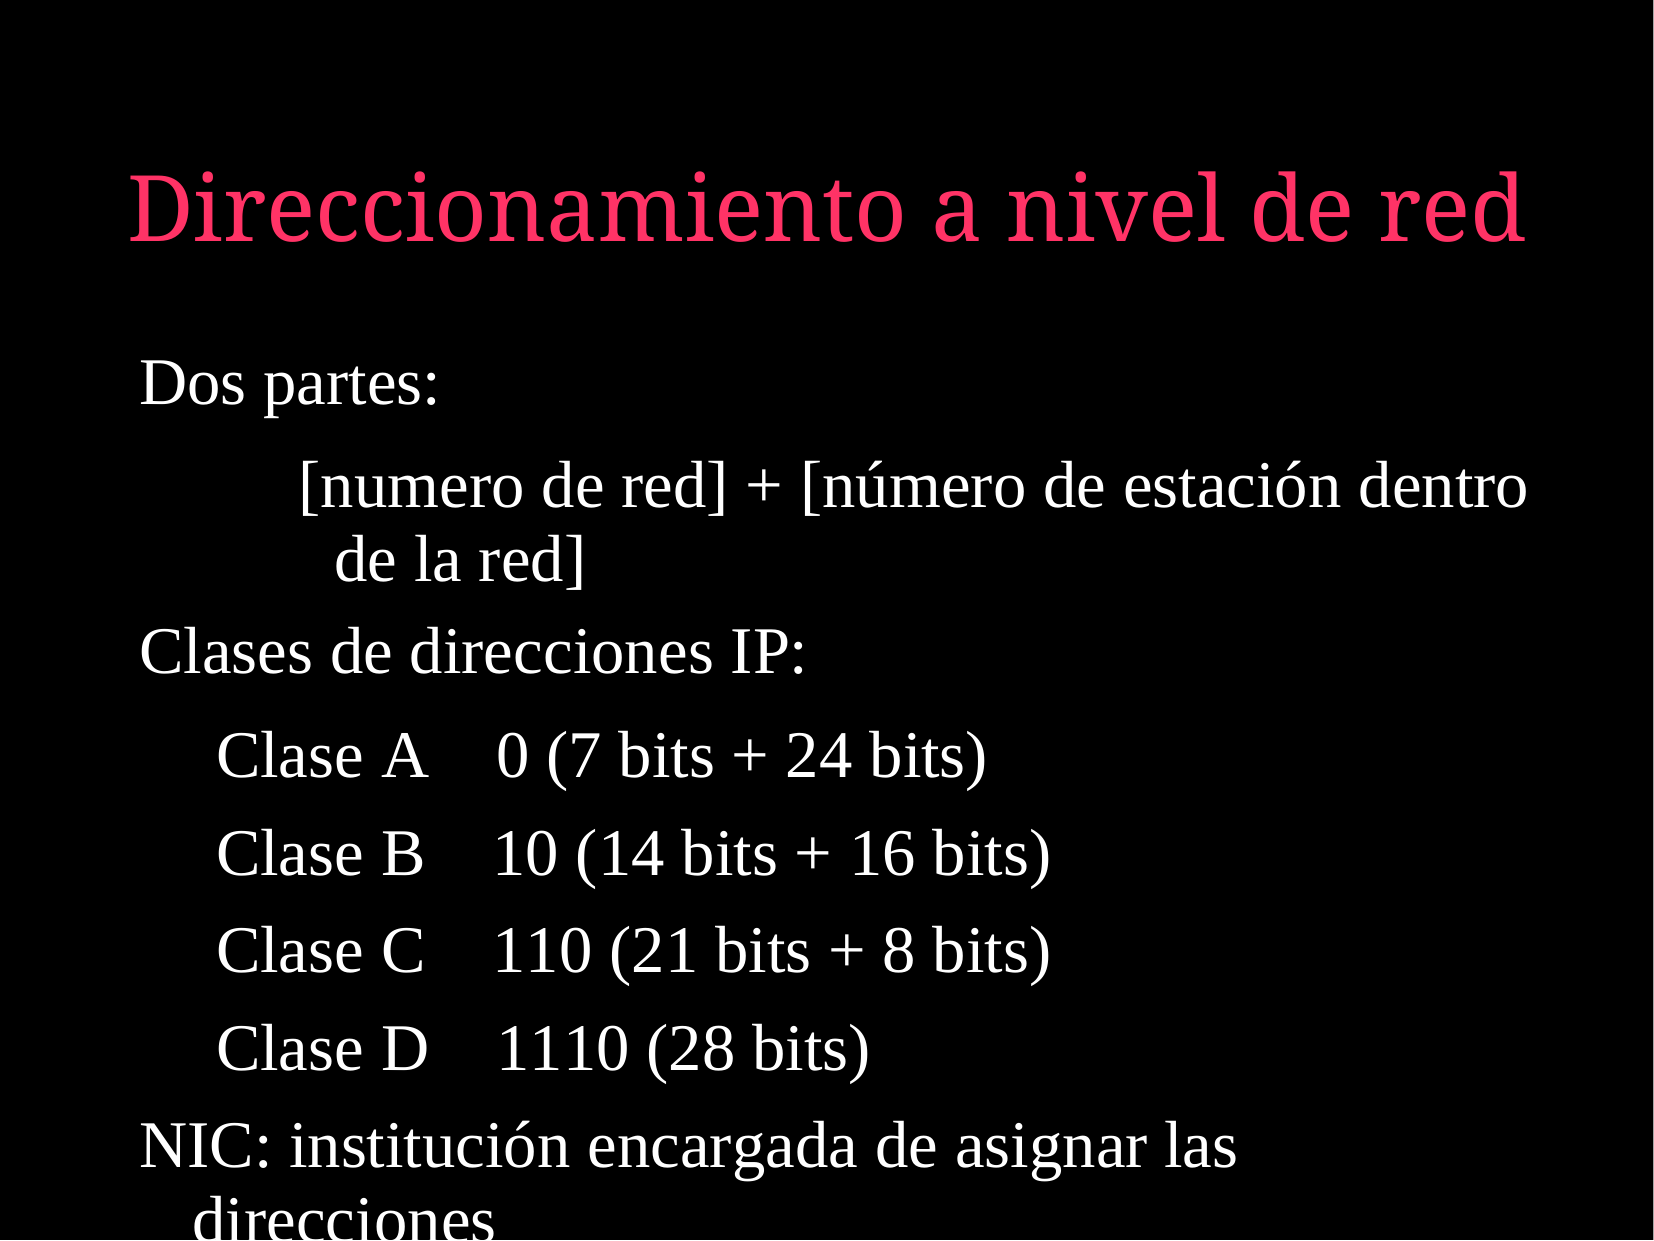

# Direccionamiento a nivel de red
Dos partes:
[numero de red] + [número de estación dentro de la red]
Clases de direcciones IP:
Clase A 0 (7 bits + 24 bits)
Clase B 10 (14 bits + 16 bits)
Clase C 110 (21 bits + 8 bits)
Clase D 1110 (28 bits)
NIC: institución encargada de asignar las direcciones